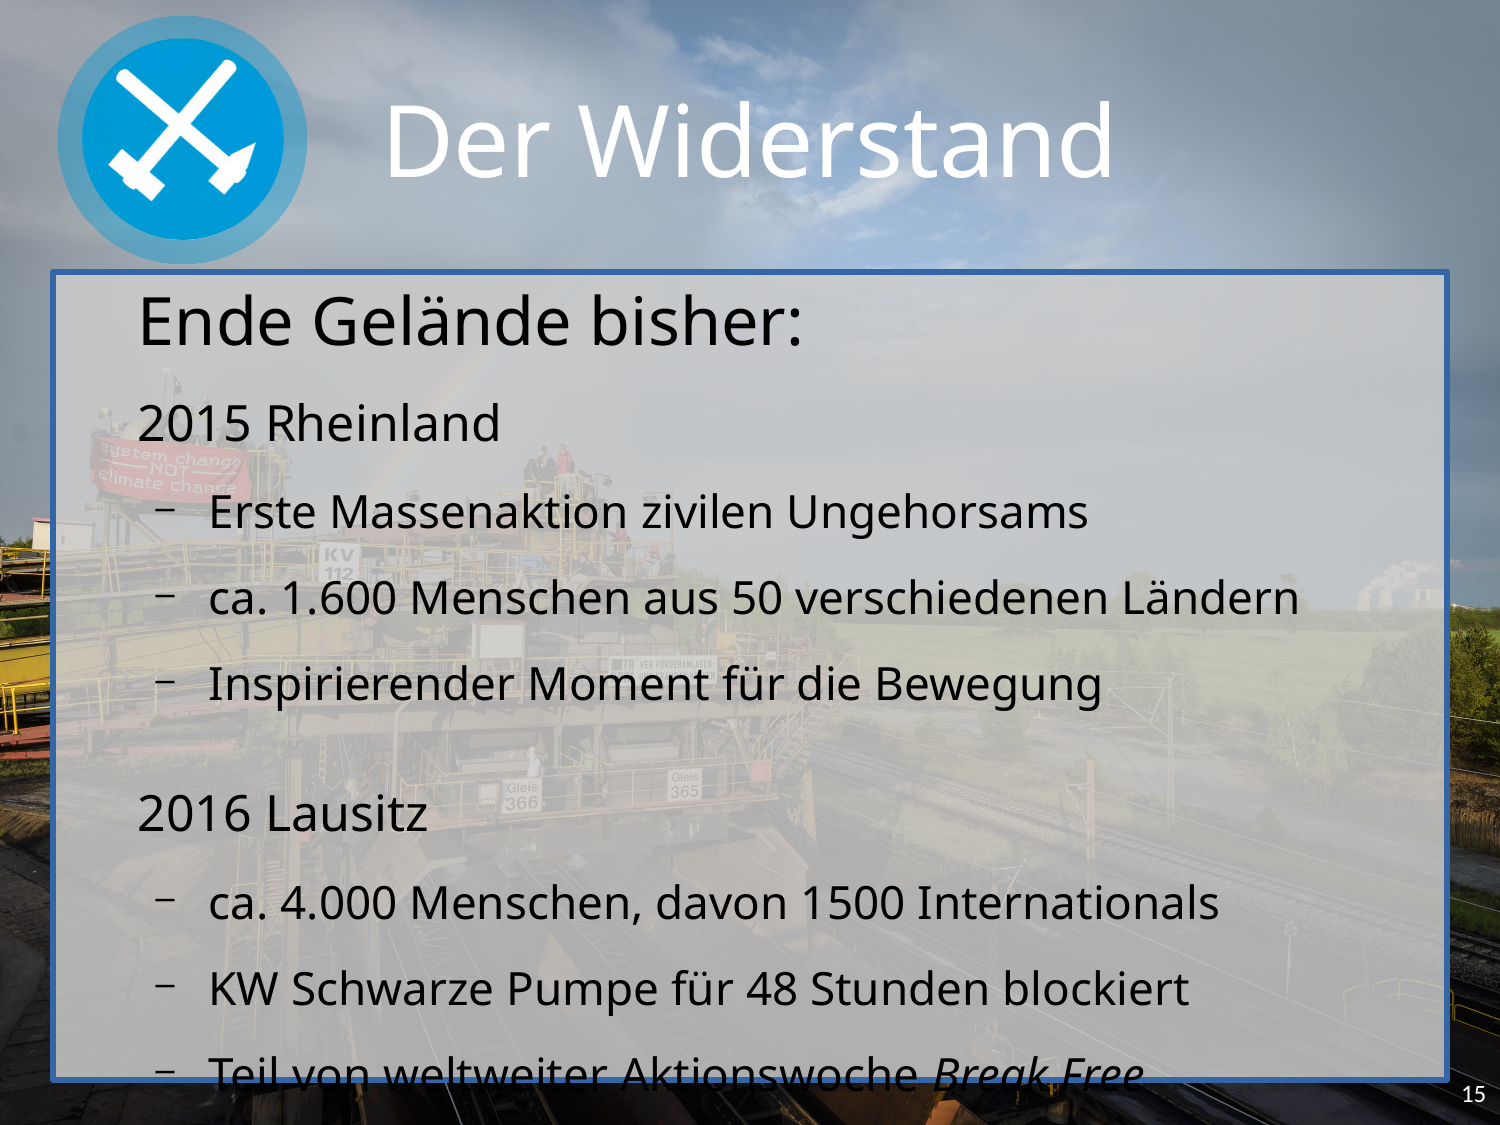

# Der Widerstand
Ende Gelände bisher:
2015 Rheinland
Erste Massenaktion zivilen Ungehorsams
ca. 1.600 Menschen aus 50 verschiedenen Ländern
Inspirierender Moment für die Bewegung
2016 Lausitz
ca. 4.000 Menschen, davon 1500 Internationals
KW Schwarze Pumpe für 48 Stunden blockiert
Teil von weltweiter Aktionswoche Break Free
15